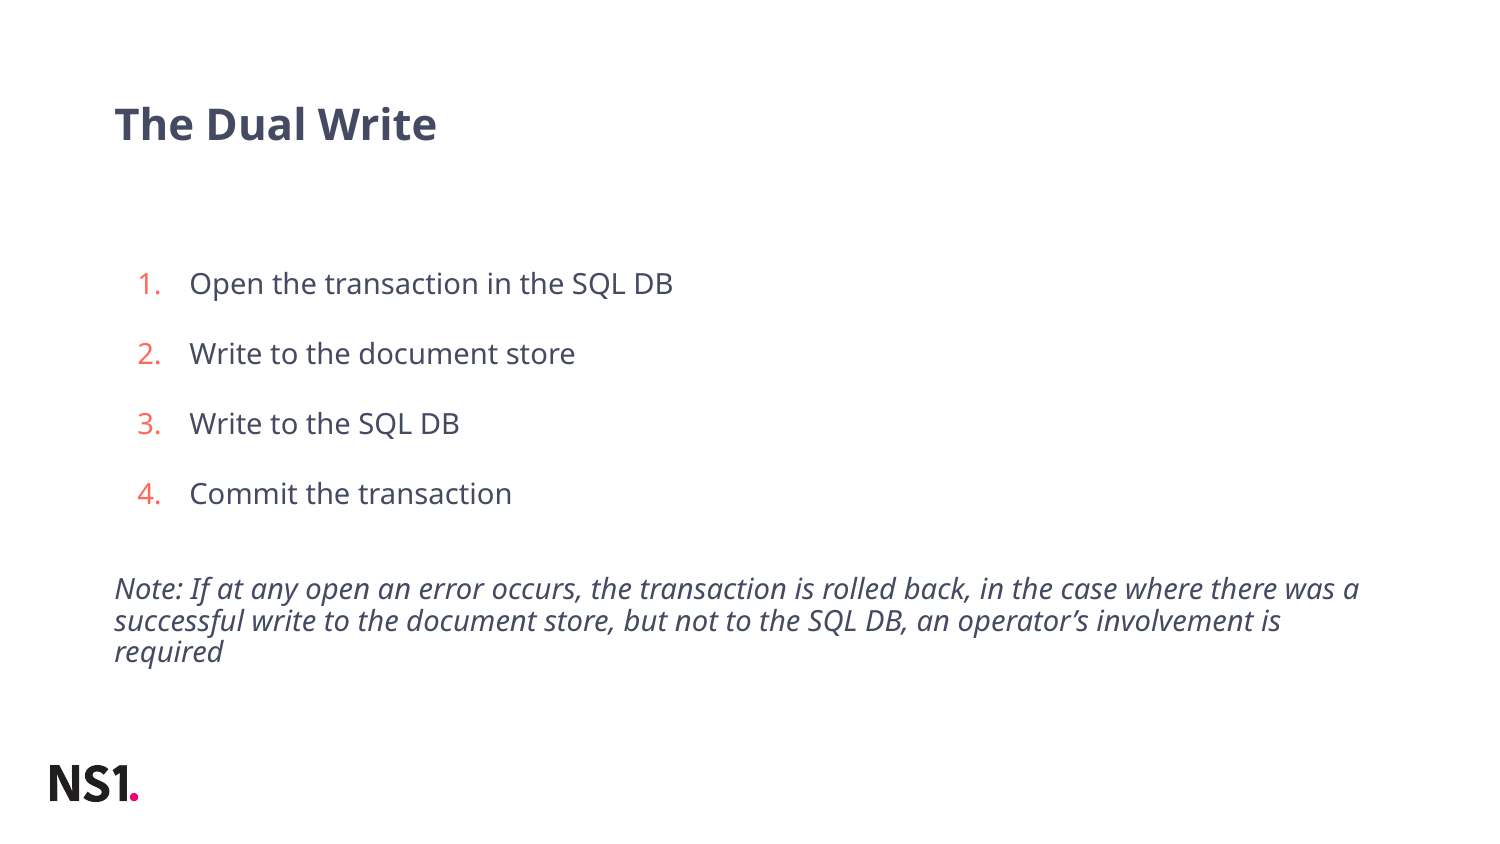

# The Dual Write
Open the transaction in the SQL DB
Write to the document store
Write to the SQL DB
Commit the transaction
Note: If at any open an error occurs, the transaction is rolled back, in the case where there was a successful write to the document store, but not to the SQL DB, an operator’s involvement is required